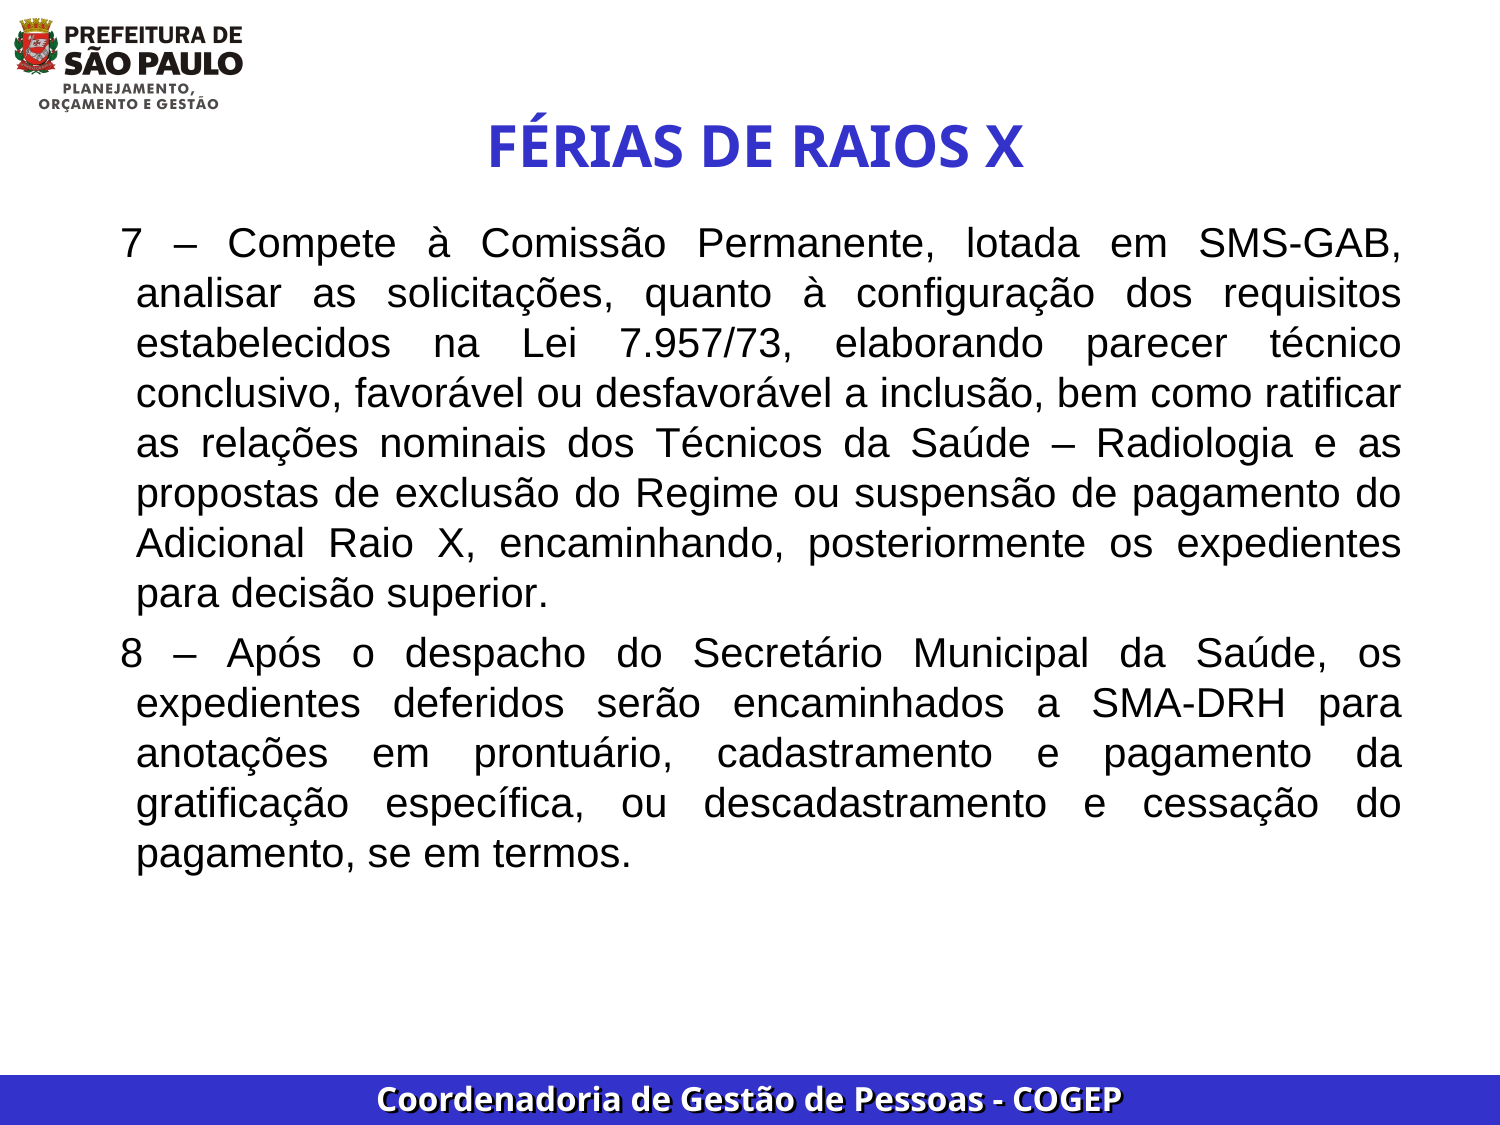

# FÉRIAS DE RAIOS X
7 – Compete à Comissão Permanente, lotada em SMS-GAB, analisar as solicitações, quanto à configuração dos requisitos estabelecidos na Lei 7.957/73, elaborando parecer técnico conclusivo, favorável ou desfavorável a inclusão, bem como ratificar as relações nominais dos Técnicos da Saúde – Radiologia e as propostas de exclusão do Regime ou suspensão de pagamento do Adicional Raio X, encaminhando, posteriormente os expedientes para decisão superior.
8 – Após o despacho do Secretário Municipal da Saúde, os expedientes deferidos serão encaminhados a SMA-DRH para anotações em prontuário, cadastramento e pagamento da gratificação específica, ou descadastramento e cessação do pagamento, se em termos.